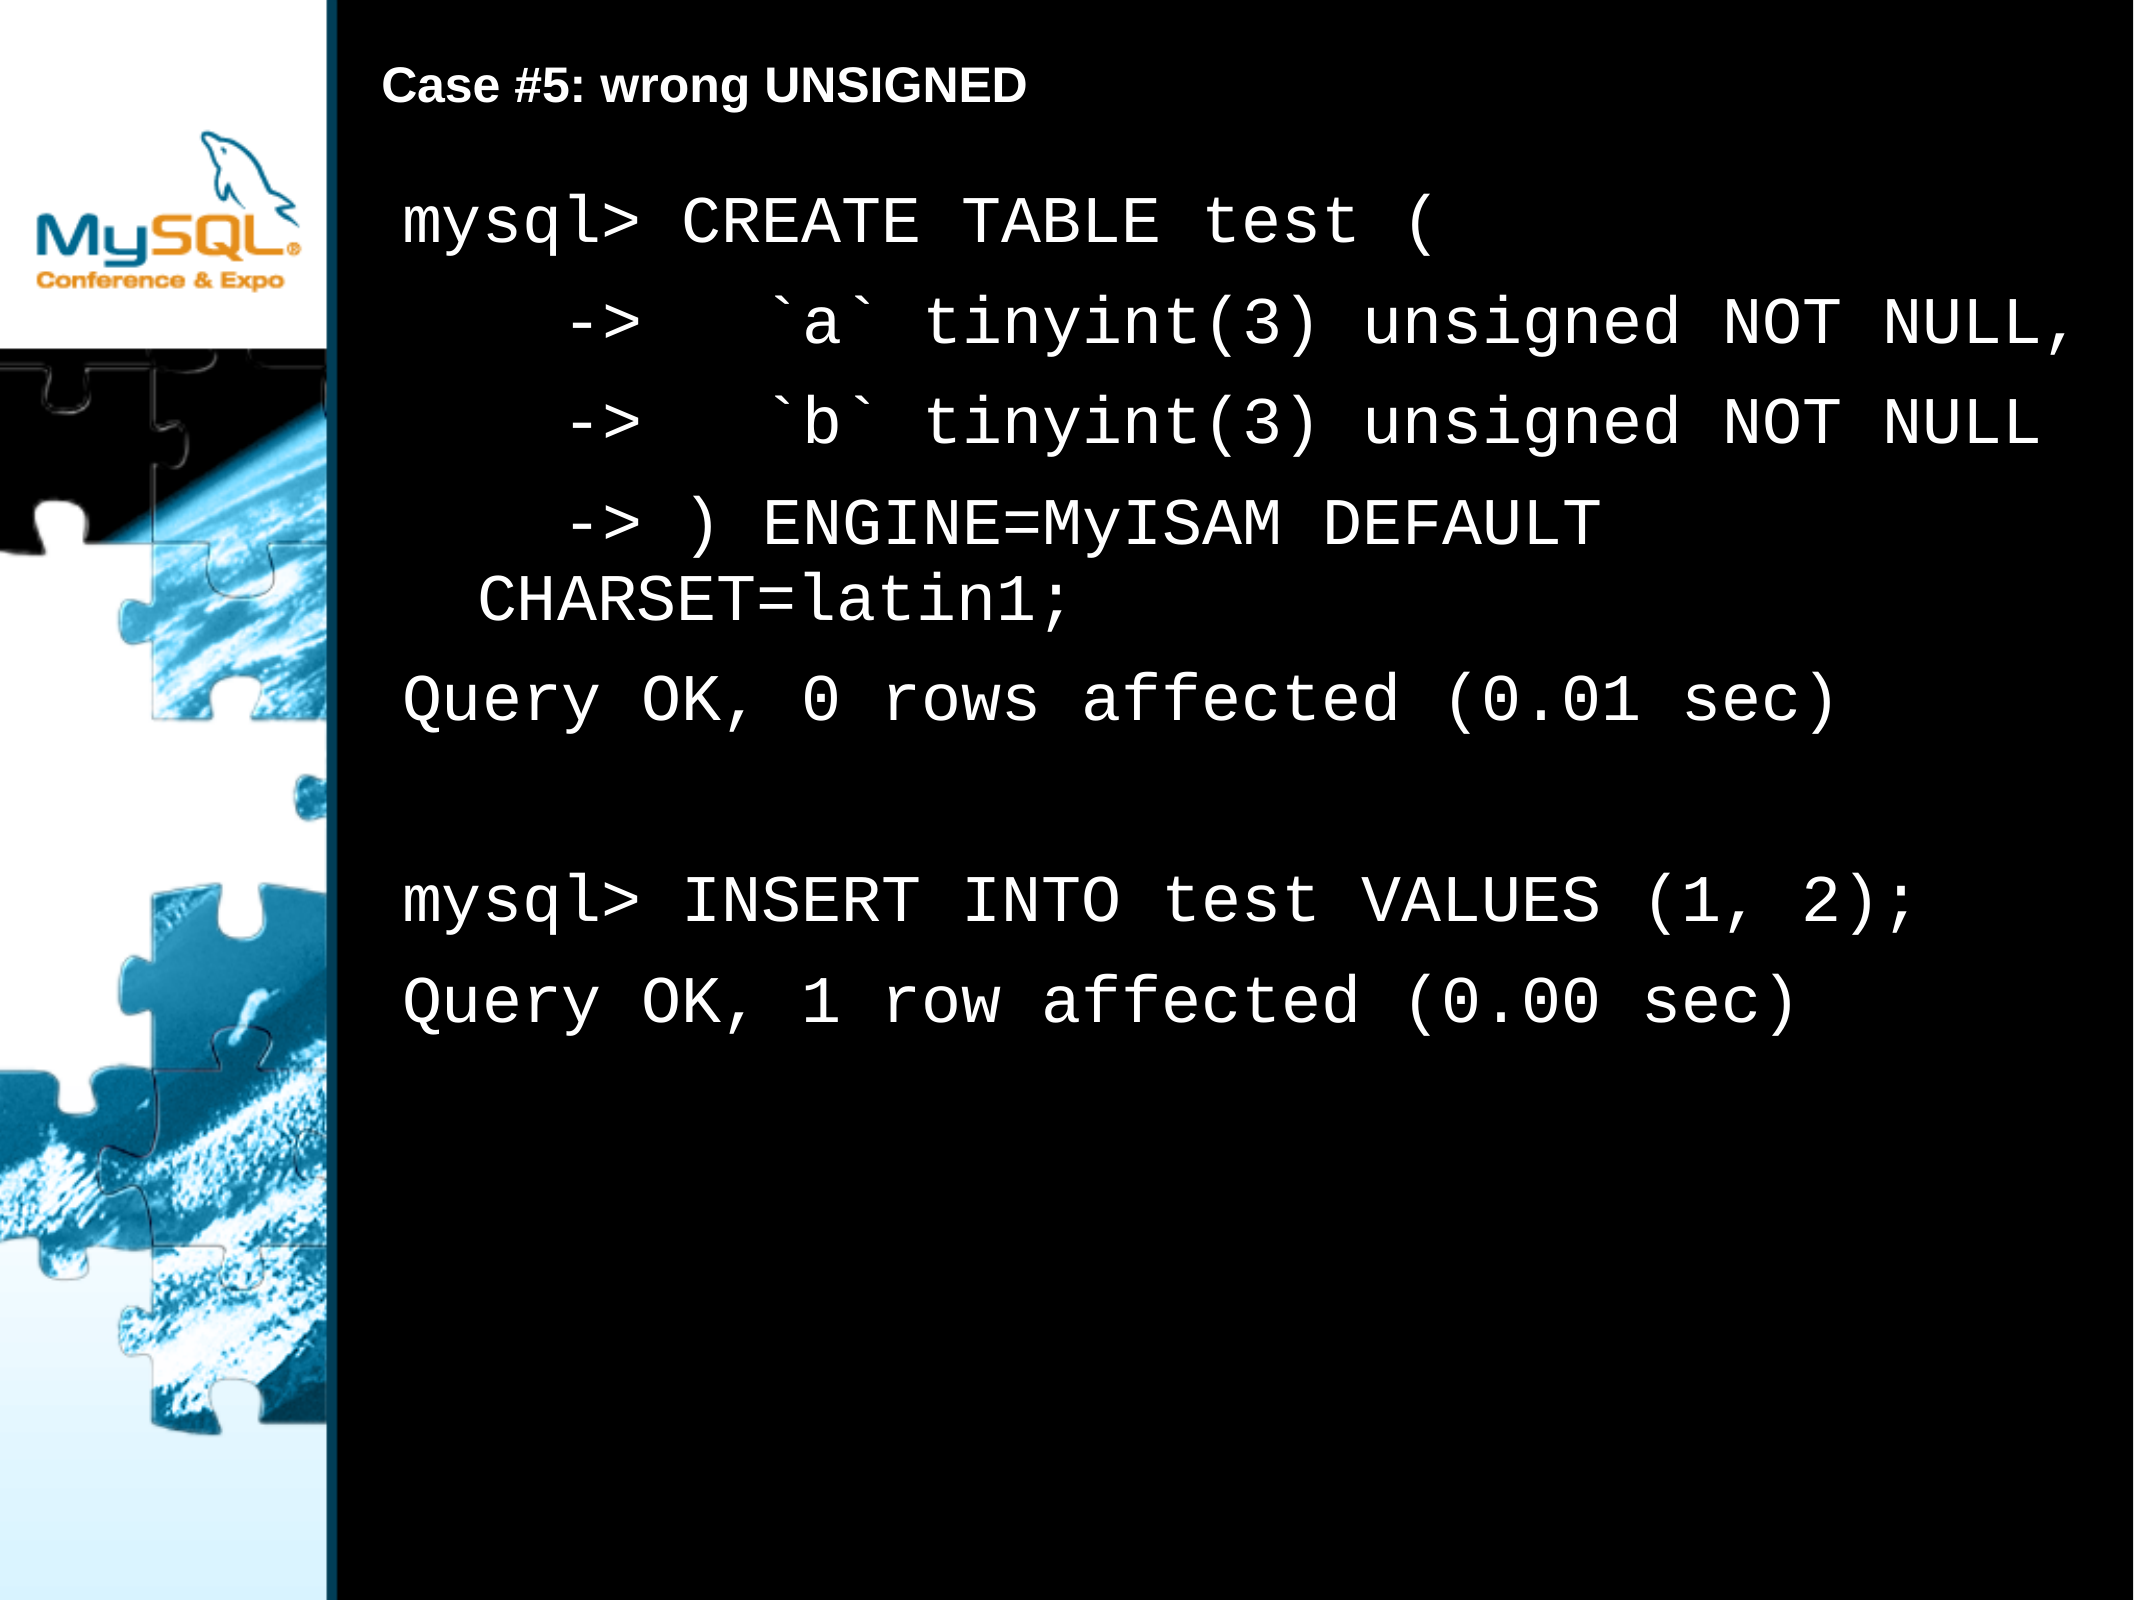

# Case #5: wrong UNSIGNED
mysql> CREATE TABLE test (
 -> `a` tinyint(3) unsigned NOT NULL,
 -> `b` tinyint(3) unsigned NOT NULL
 -> ) ENGINE=MyISAM DEFAULT CHARSET=latin1;
Query OK, 0 rows affected (0.01 sec)
mysql> INSERT INTO test VALUES (1, 2);
Query OK, 1 row affected (0.00 sec)